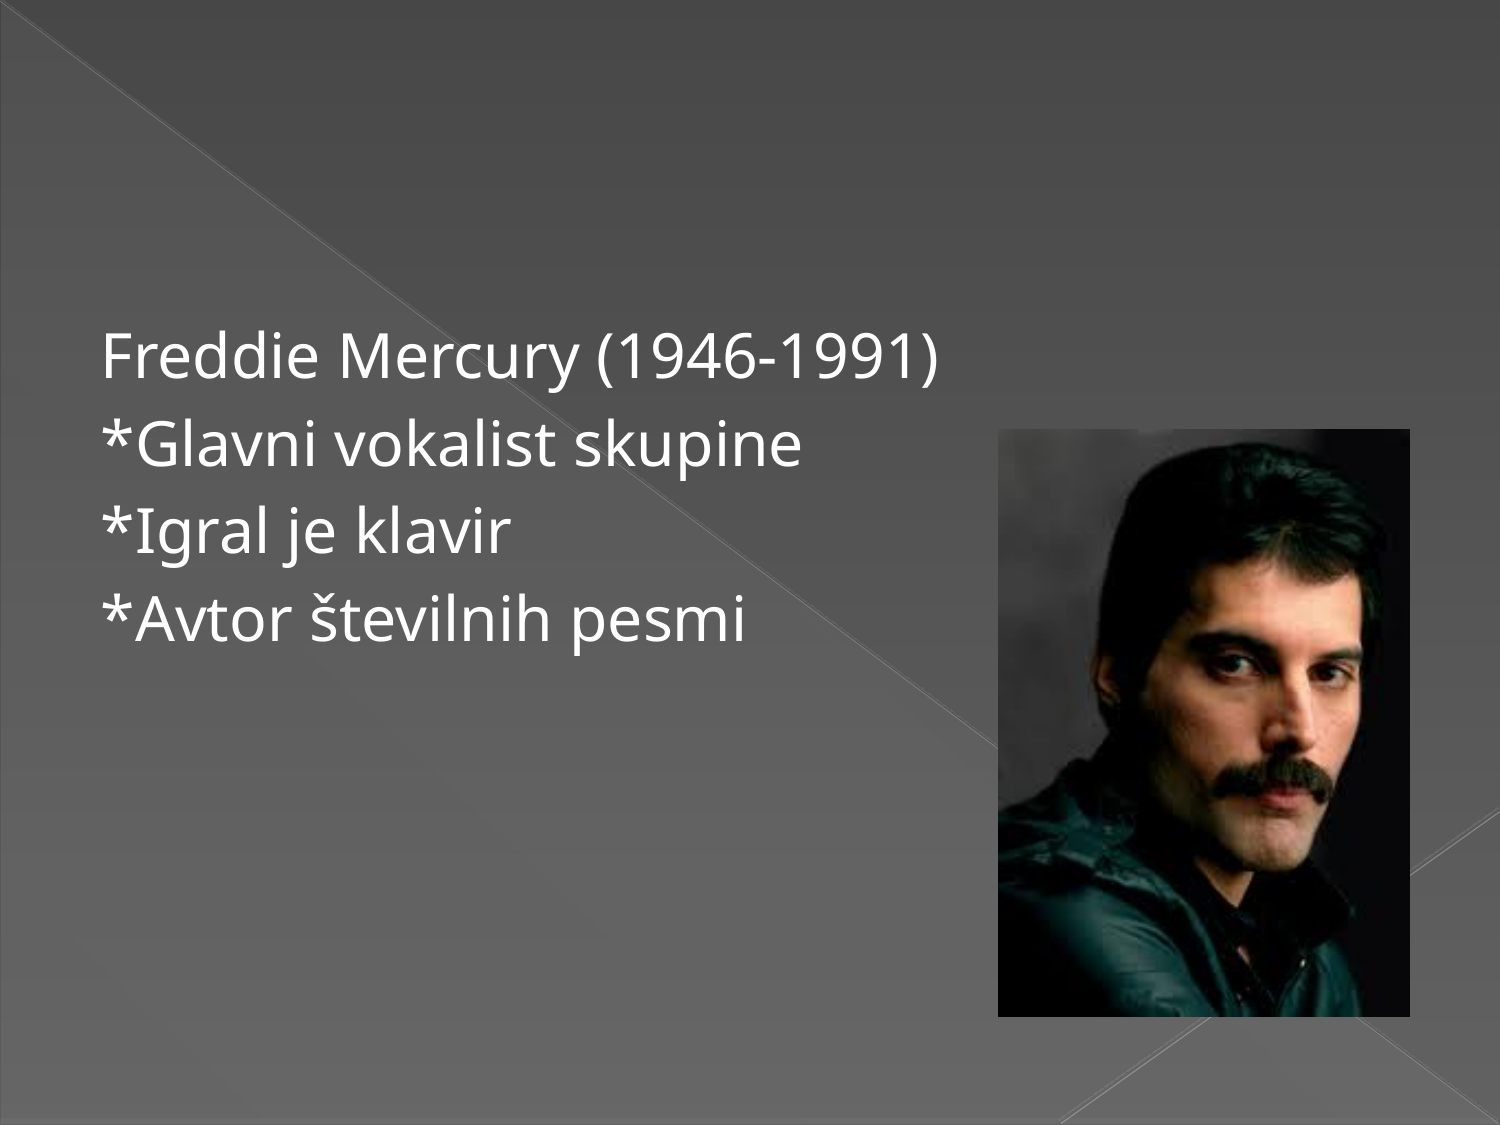

#
Freddie Mercury (1946-1991)
*Glavni vokalist skupine
*Igral je klavir
*Avtor številnih pesmi